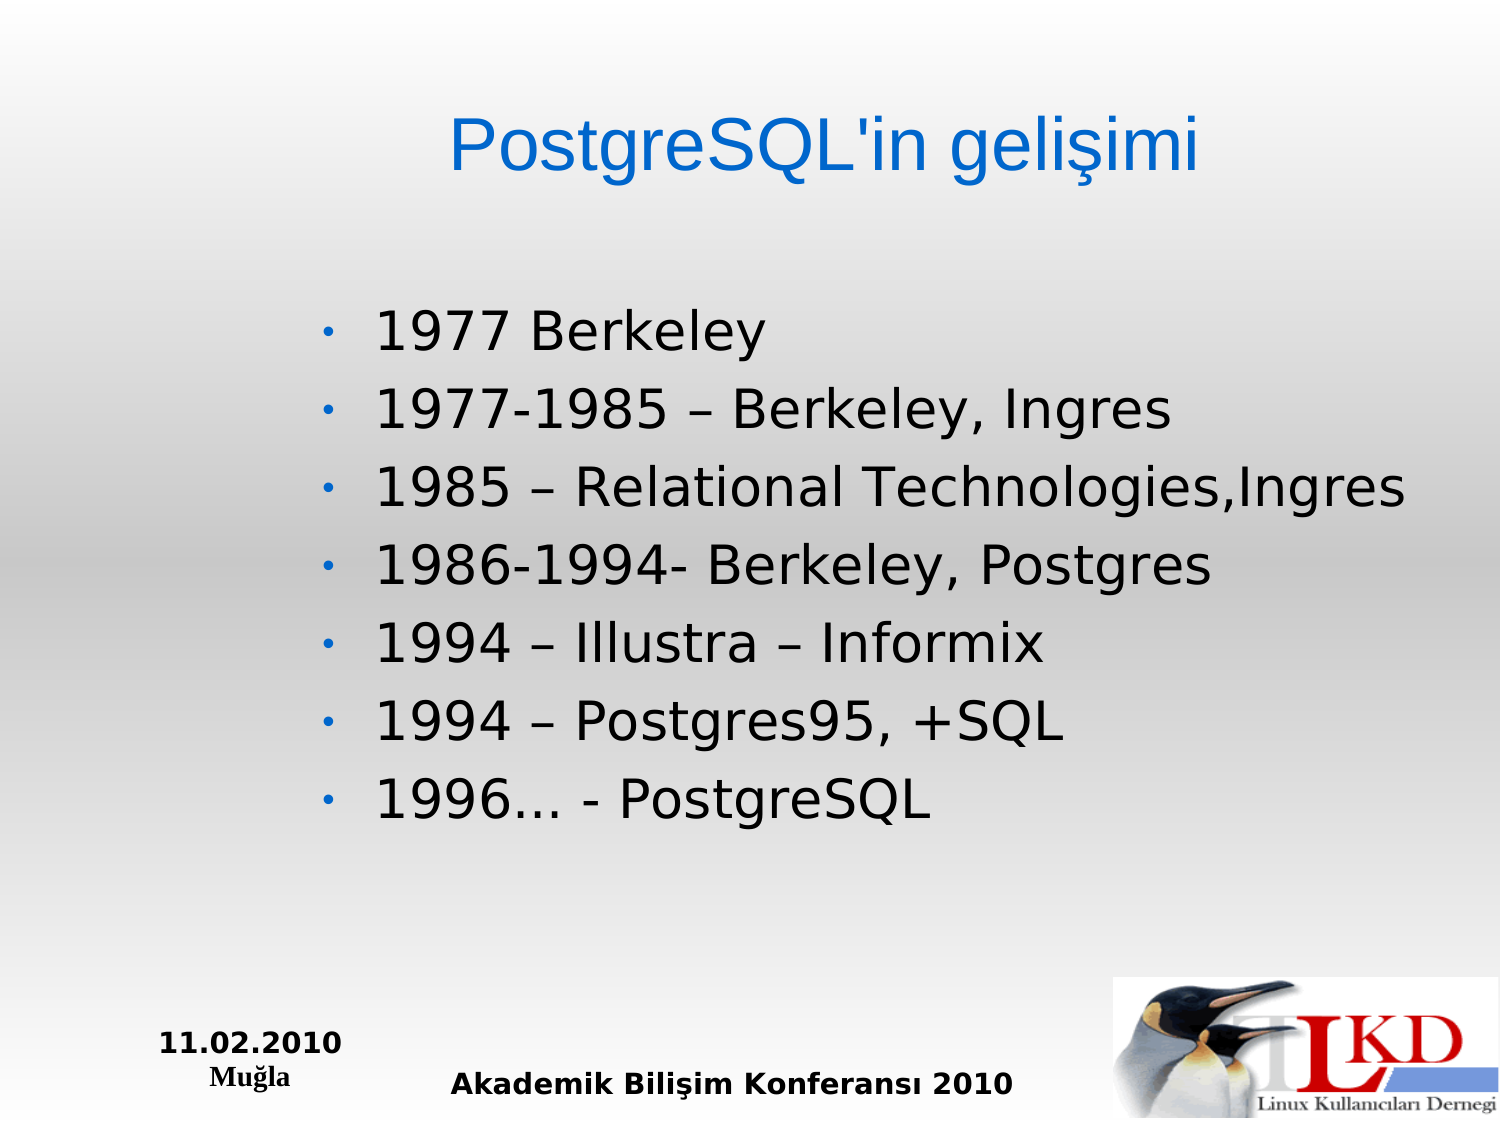

# PostgreSQL'in gelişimi
1977 Berkeley
1977-1985 – Berkeley, Ingres
1985 – Relational Technologies,Ingres
1986-1994- Berkeley, Postgres
1994 – Illustra – Informix
1994 – Postgres95, +SQL
1996... - PostgreSQL